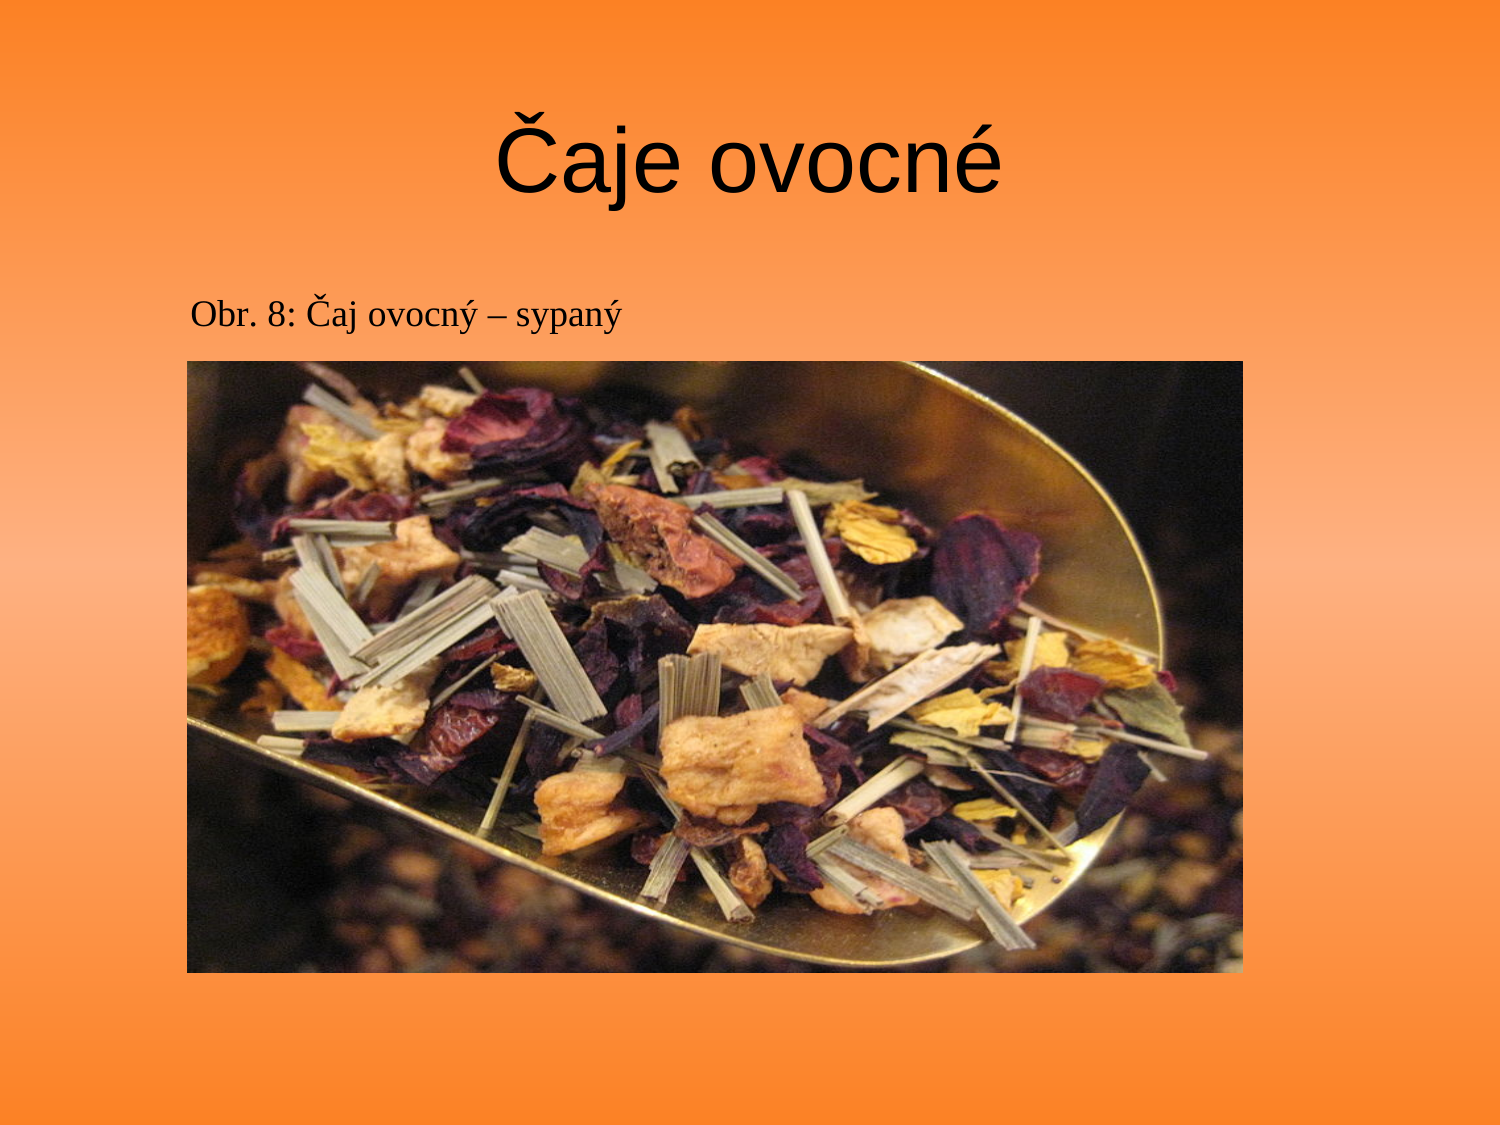

# Čaje ovocné
Obr. 8: Čaj ovocný – sypaný